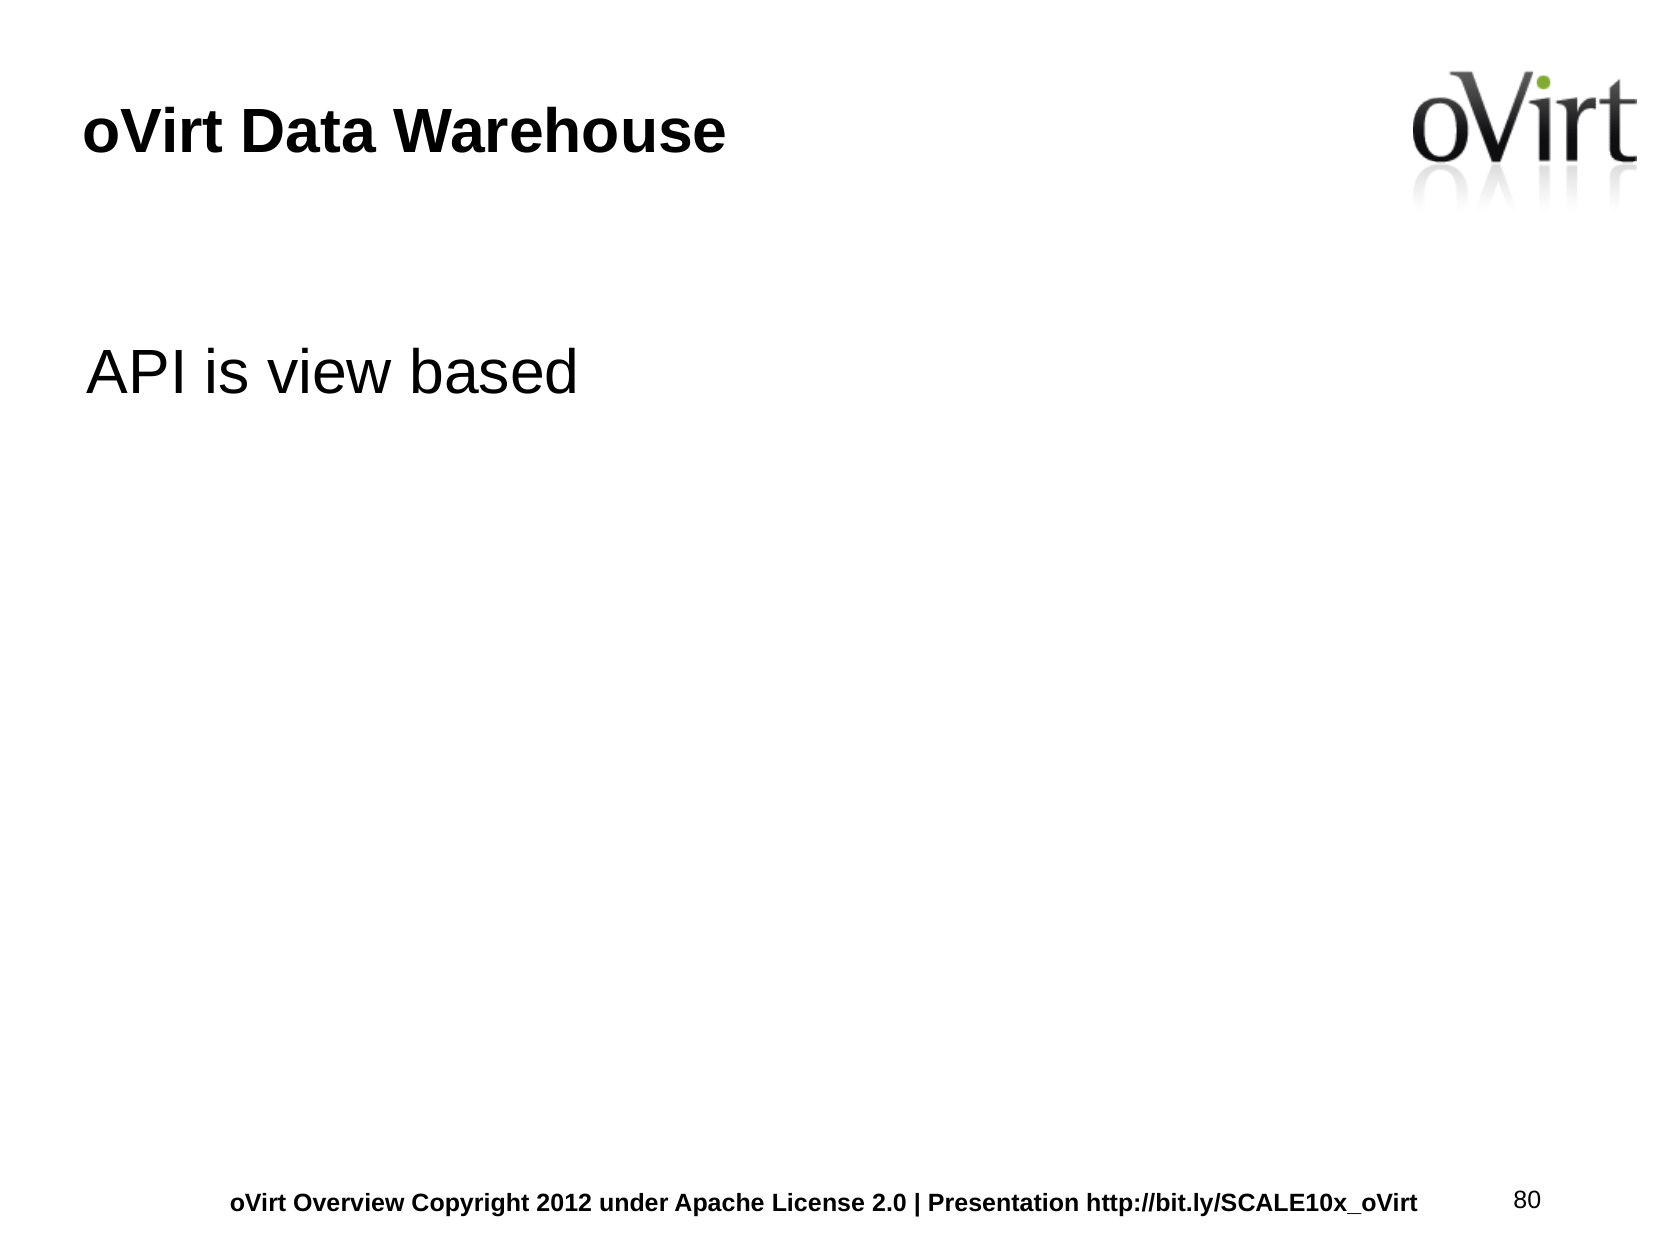

# oVirt Data Warehouse
API is view based